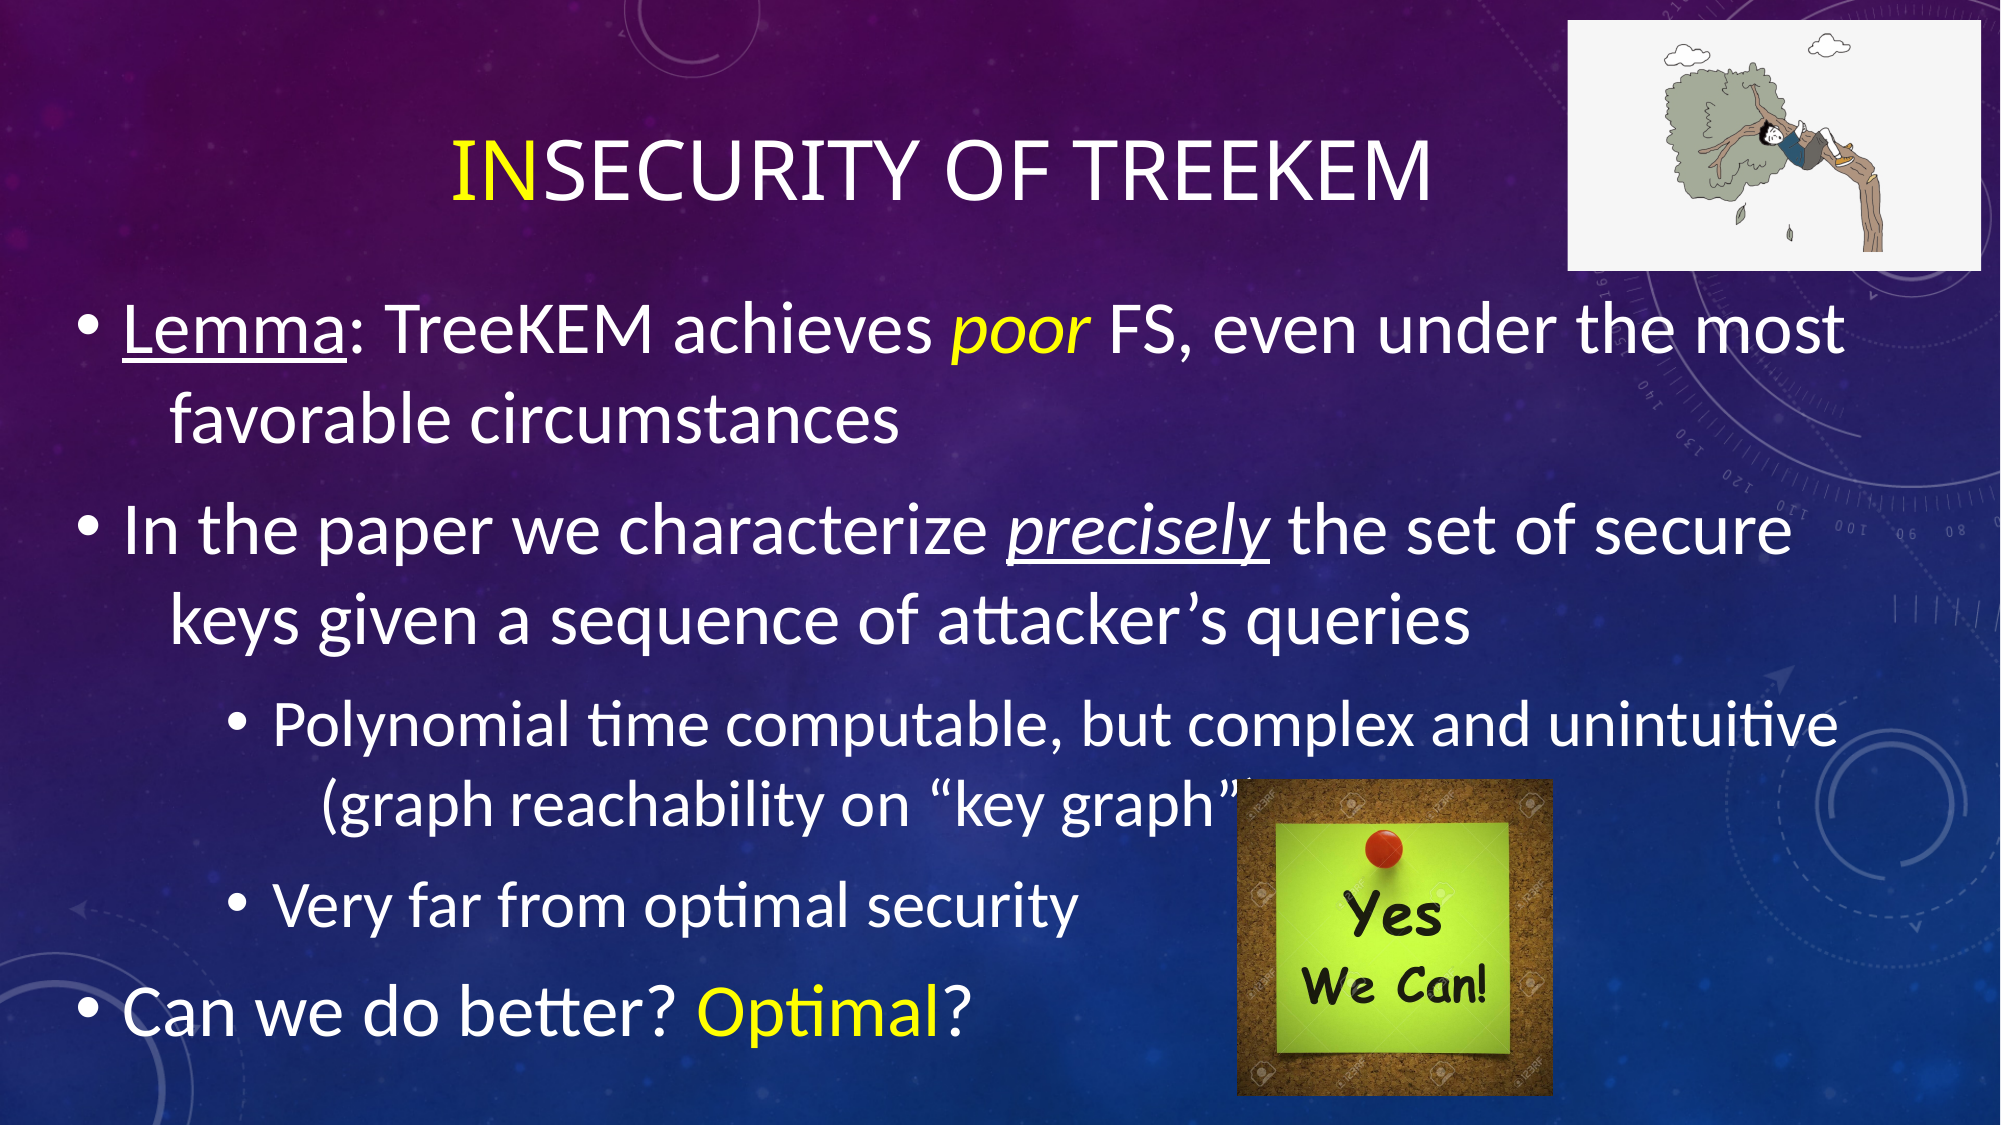

# INSecurity of TreeKEM
Lemma: TreeKEM achieves poor FS, even under the most favorable circumstances
In the paper we characterize precisely the set of secure keys given a sequence of attacker’s queries
Polynomial time computable, but complex and unintuitive (graph reachability on “key graph”)
Very far from optimal security
Can we do better? Optimal?